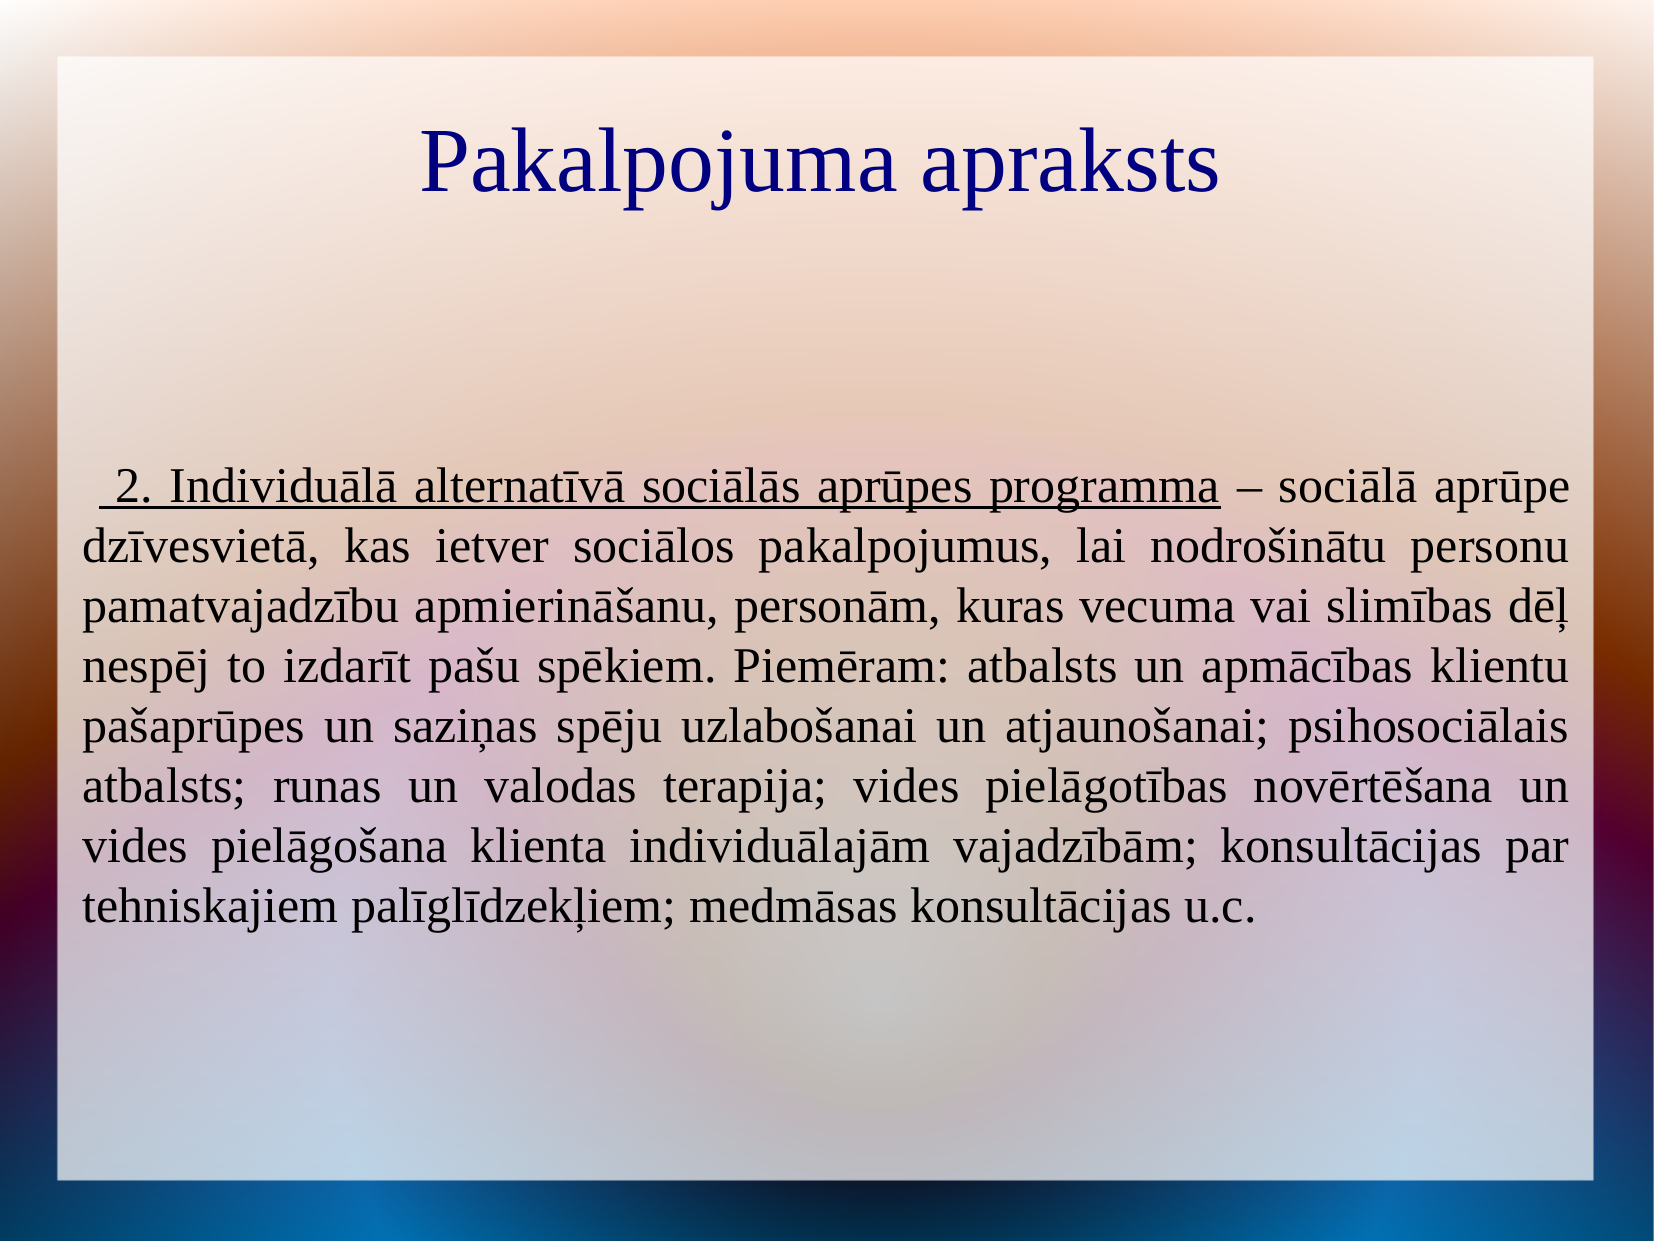

# Pakalpojuma apraksts
 2. Individuālā alternatīvā sociālās aprūpes programma – sociālā aprūpe dzīvesvietā, kas ietver sociālos pakalpojumus, lai nodrošinātu personu pamatvajadzību apmierināšanu, personām, kuras vecuma vai slimības dēļ nespēj to izdarīt pašu spēkiem. Piemēram: atbalsts un apmācības klientu pašaprūpes un saziņas spēju uzlabošanai un atjaunošanai; psihosociālais atbalsts; runas un valodas terapija; vides pielāgotības novērtēšana un vides pielāgošana klienta individuālajām vajadzībām; konsultācijas par tehniskajiem palīglīdzekļiem; medmāsas konsultācijas u.c.